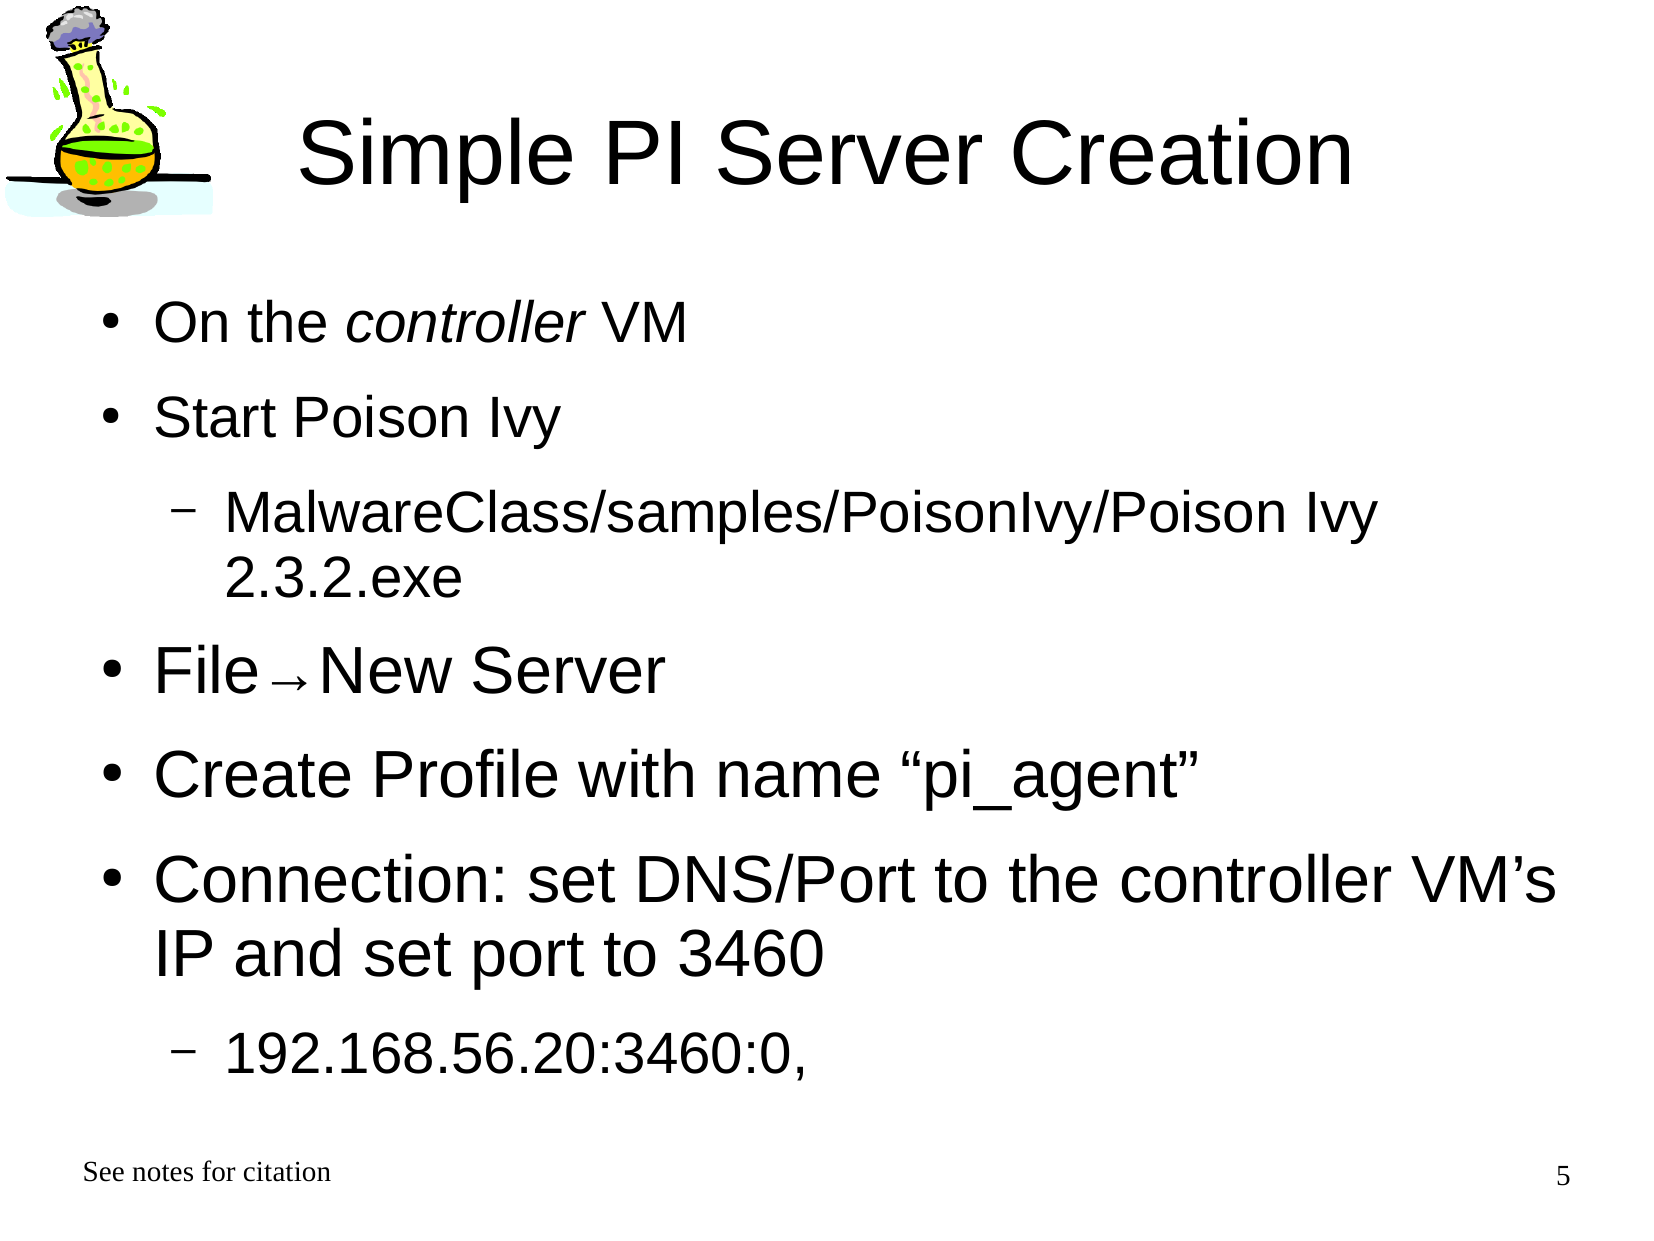

# Simple PI Server Creation
On the controller VM
Start Poison Ivy
MalwareClass/samples/PoisonIvy/Poison Ivy 2.3.2.exe
File→New Server
Create Profile with name “pi_agent”
Connection: set DNS/Port to the controller VM’s IP and set port to 3460
192.168.56.20:3460:0,
See notes for citation
5